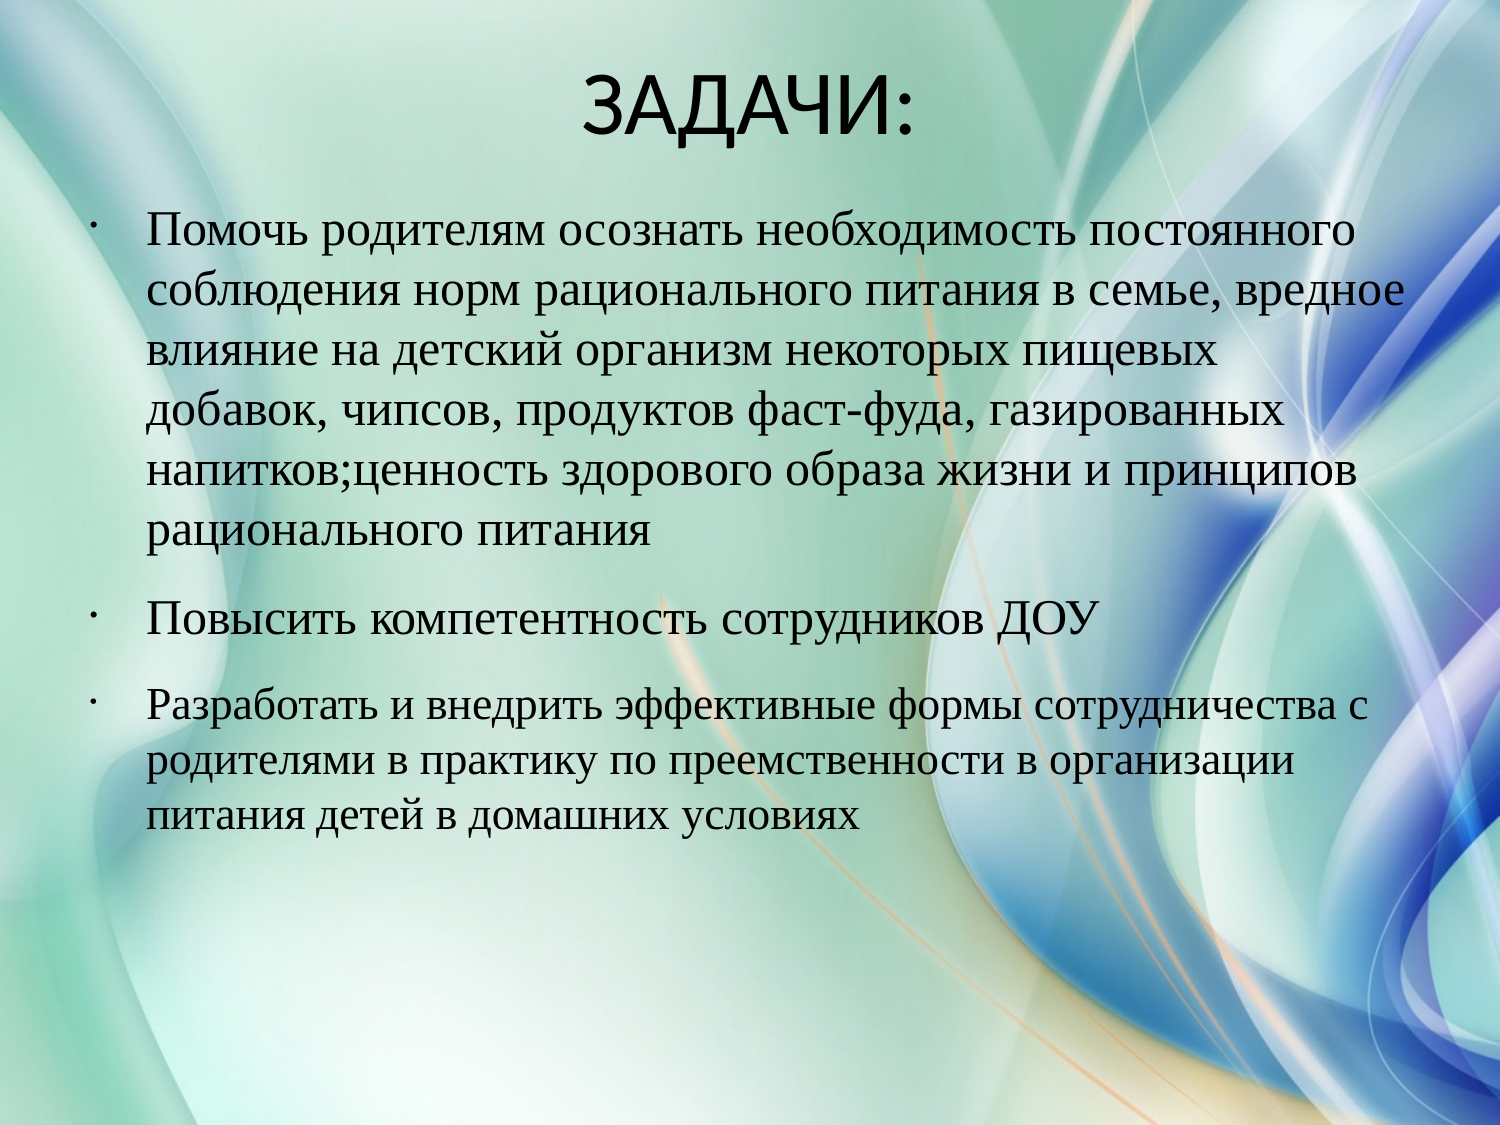

# ЗАДАЧИ:
Помочь родителям осознать необходимость постоянного соблюдения норм рационального питания в семье, вредное влияние на детский организм некоторых пищевых добавок, чипсов, продуктов фаст-фуда, газированных напитков;ценность здорового образа жизни и принципов рационального питания
Повысить компетентность сотрудников ДОУ
Разработать и внедрить эффективные формы сотрудничества с родителями в практику по преемственности в организации питания детей в домашних условиях